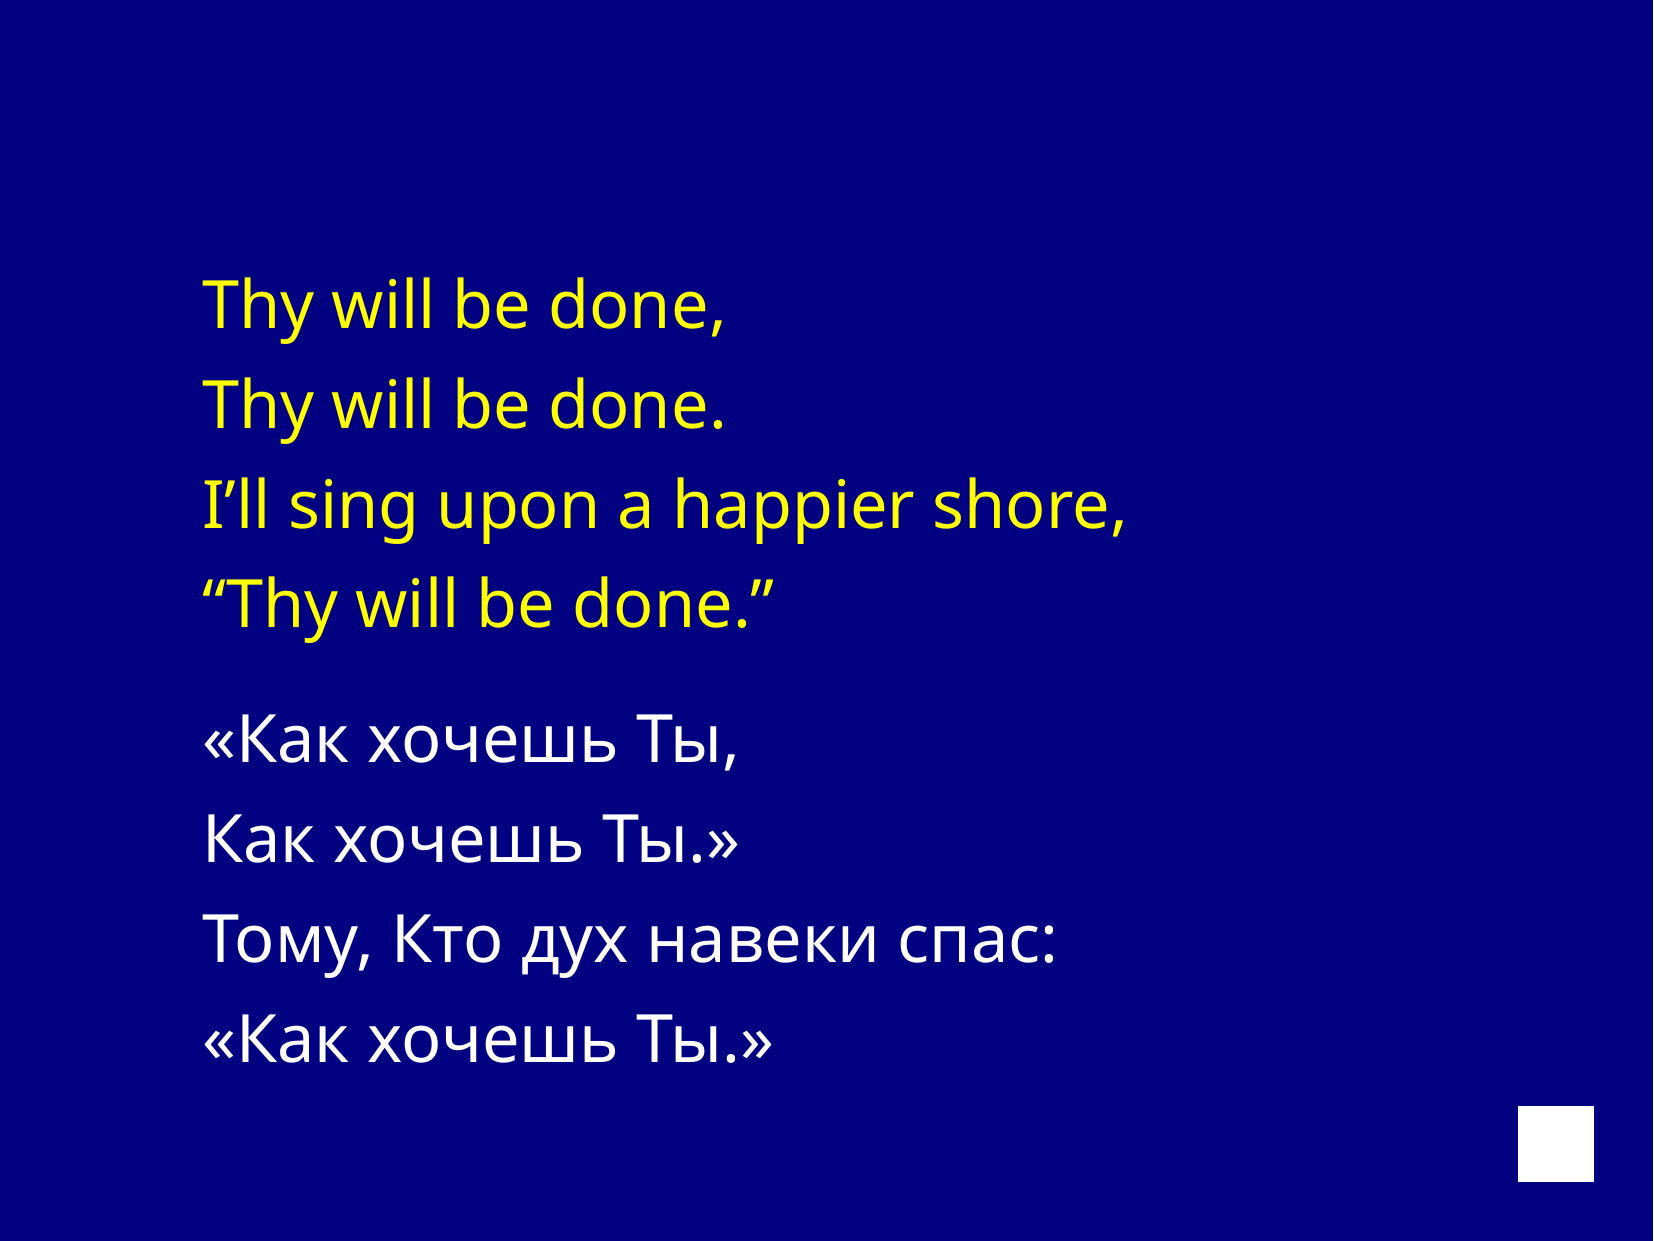

Thy will be done,
	Thy will be done.
	I’ll sing upon a happier shore,
	“Thy will be done.”
	«Как хочешь Ты,
	Как хочешь Ты.»
	Тому, Кто дух навеки спас:
	«Как хочешь Ты.»